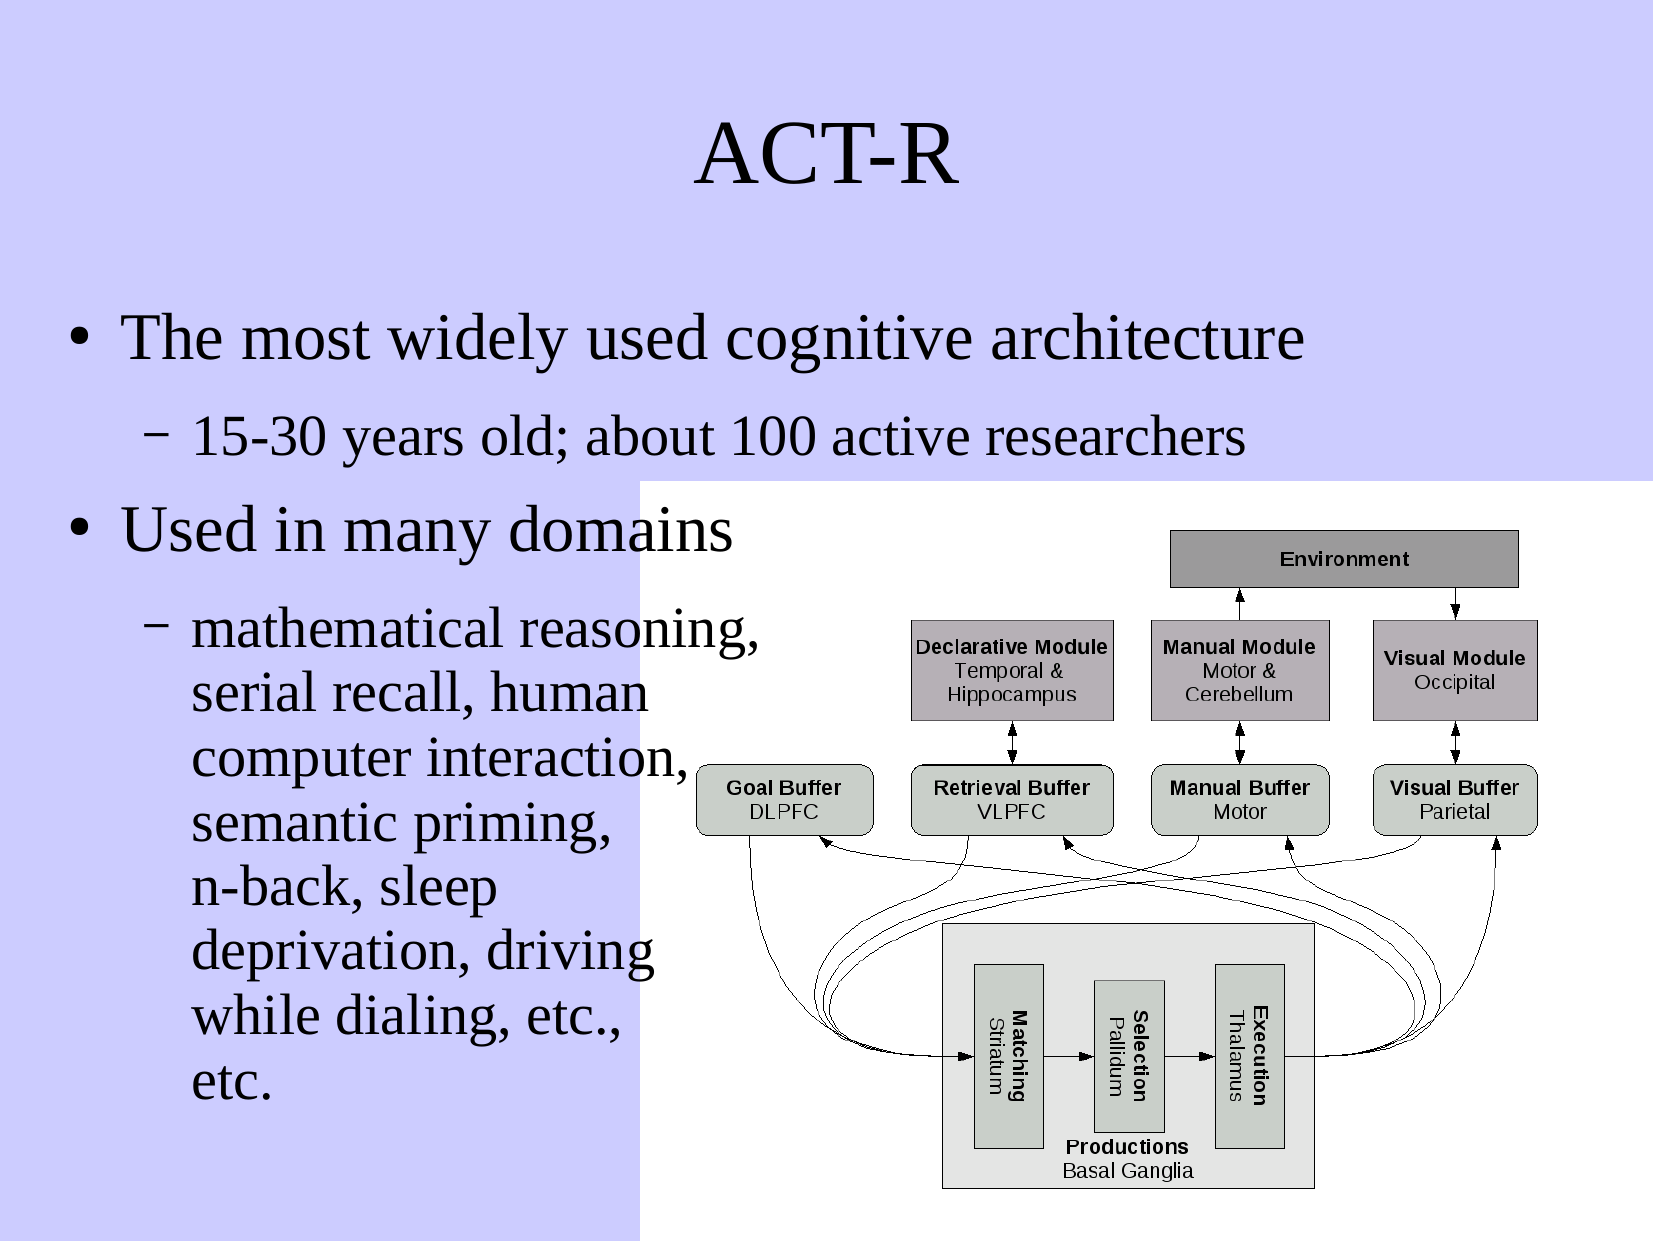

# ACT-R
The most widely used cognitive architecture
15-30 years old; about 100 active researchers
Used in many domains
mathematical reasoning,
serial recall, human
computer interaction,
semantic priming,
n-back, sleep
deprivation, driving
while dialing, etc.,
etc.
19